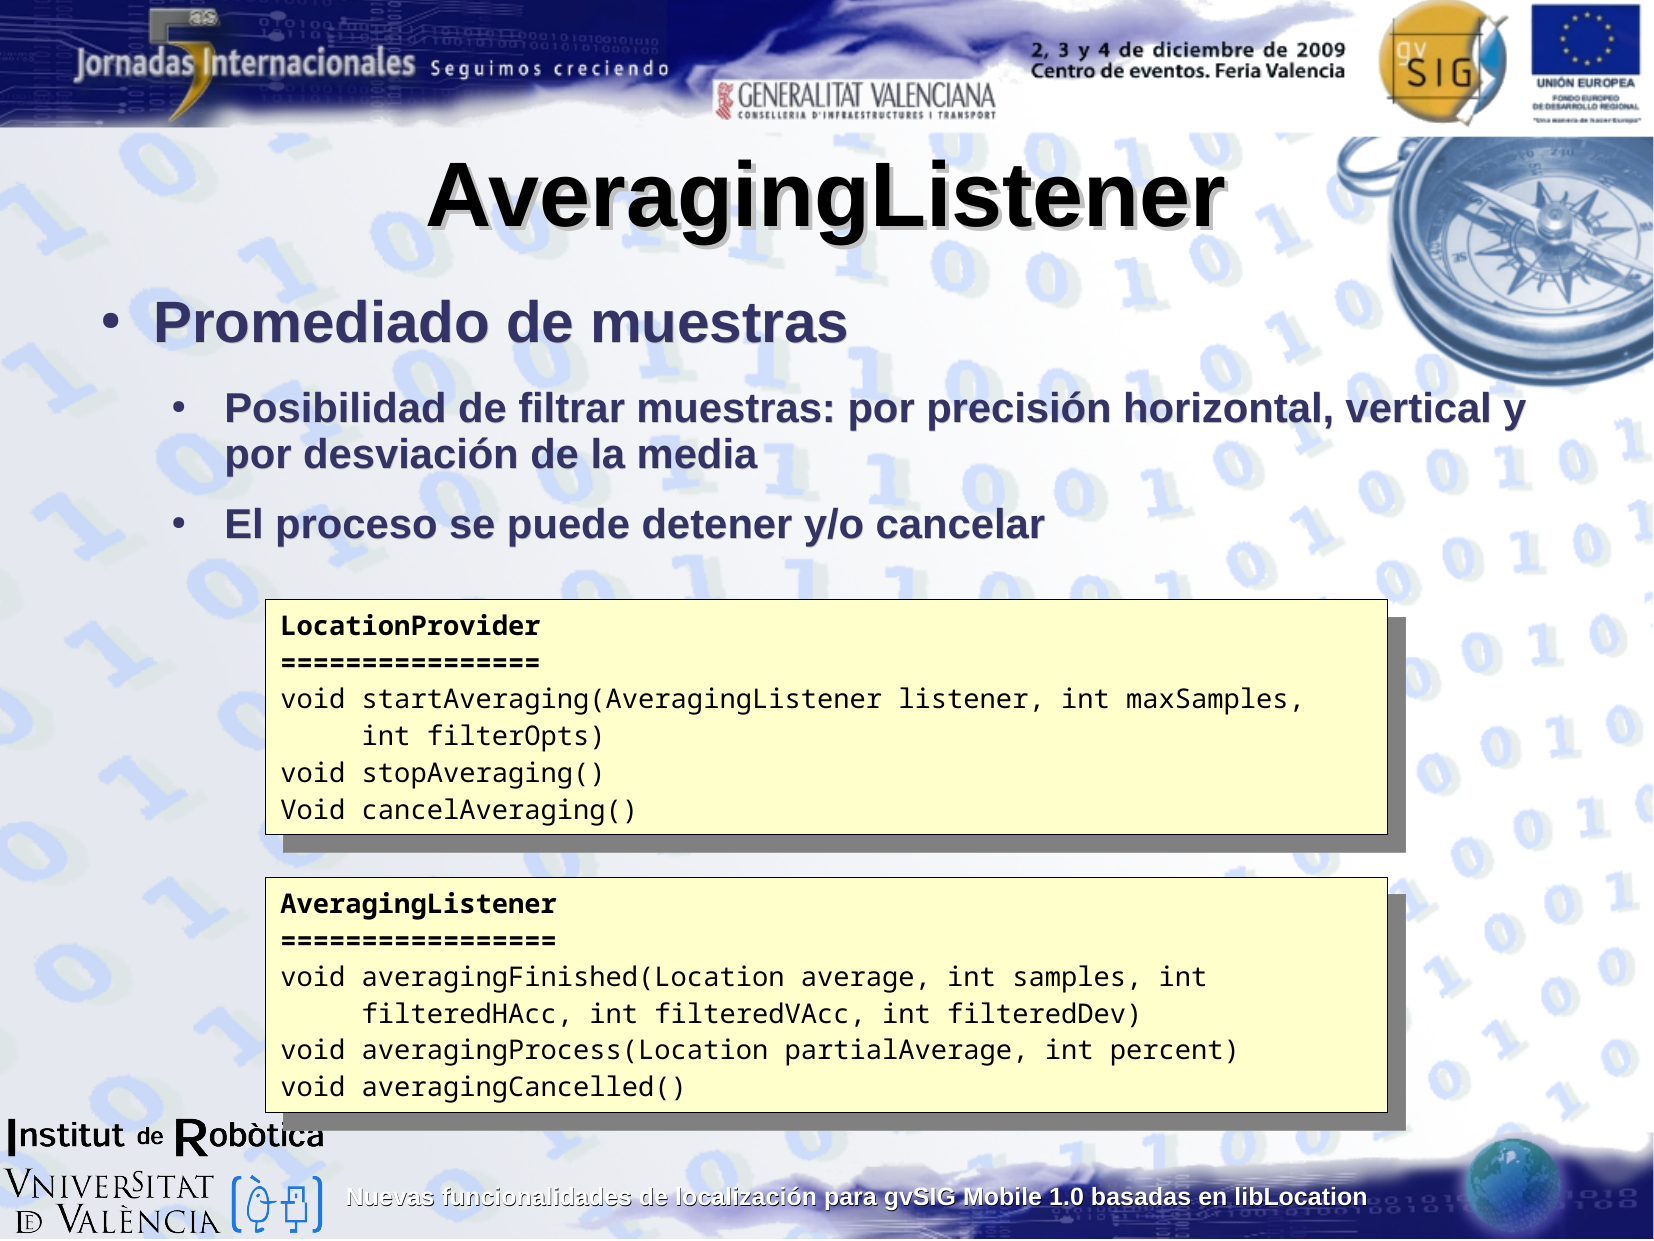

# AveragingListener
Promediado de muestras
Posibilidad de filtrar muestras: por precisión horizontal, vertical y por desviación de la media
El proceso se puede detener y/o cancelar
LocationProvider
================
void startAveraging(AveragingListener listener, int maxSamples,
 int filterOpts)
void stopAveraging()
Void cancelAveraging()
AveragingListener
=================
void averagingFinished(Location average, int samples, int
 filteredHAcc, int filteredVAcc, int filteredDev)
void averagingProcess(Location partialAverage, int percent)
void averagingCancelled()